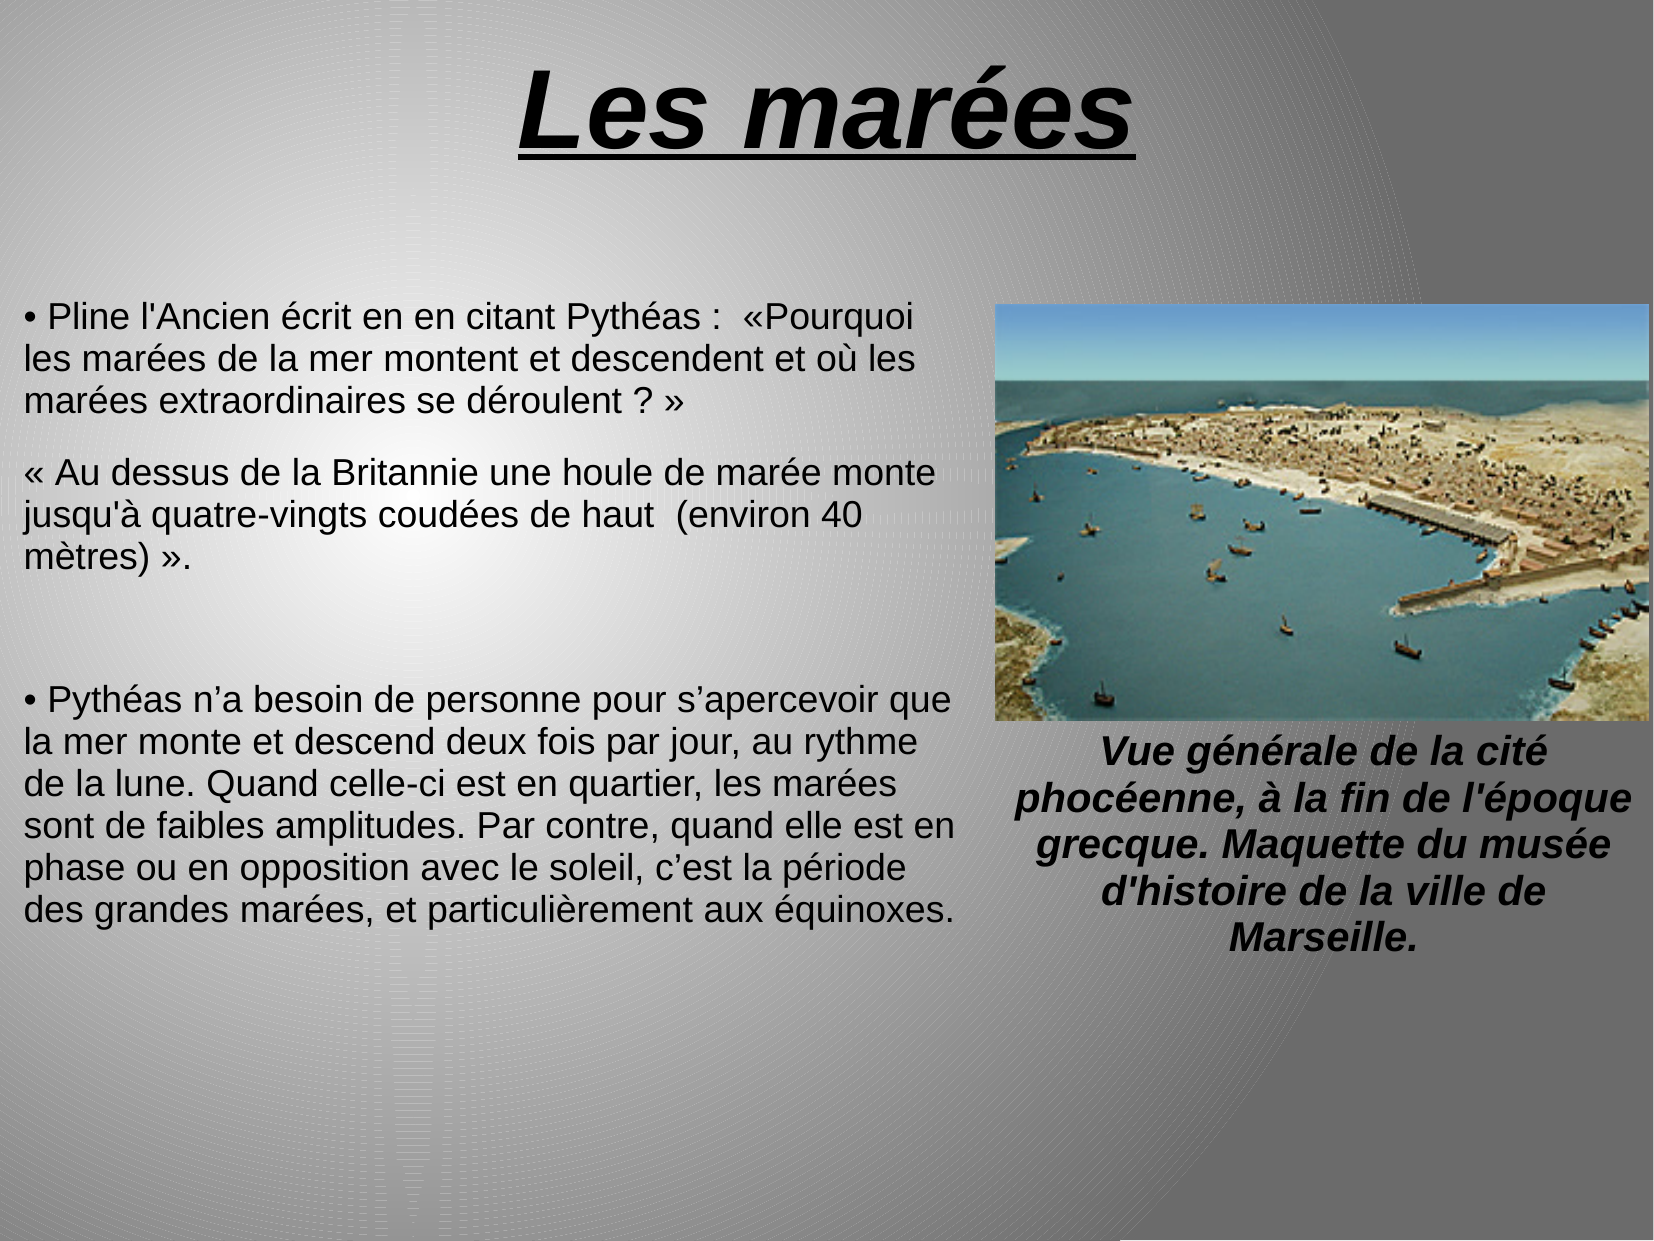

# Les marées
• Pline l'Ancien écrit en en citant Pythéas : «Pourquoi les marées de la mer montent et descendent et où les marées extraordinaires se déroulent ? »
« Au dessus de la Britannie une houle de marée monte jusqu'à quatre-vingts coudées de haut (environ 40 mètres) ».
• Pythéas n’a besoin de personne pour s’apercevoir que la mer monte et descend deux fois par jour, au rythme de la lune. Quand celle-ci est en quartier, les marées sont de faibles amplitudes. Par contre, quand elle est en phase ou en opposition avec le soleil, c’est la période des grandes marées, et particulièrement aux équinoxes.
Vue générale de la cité phocéenne, à la fin de l'époque grecque. Maquette du musée d'histoire de la ville de Marseille.